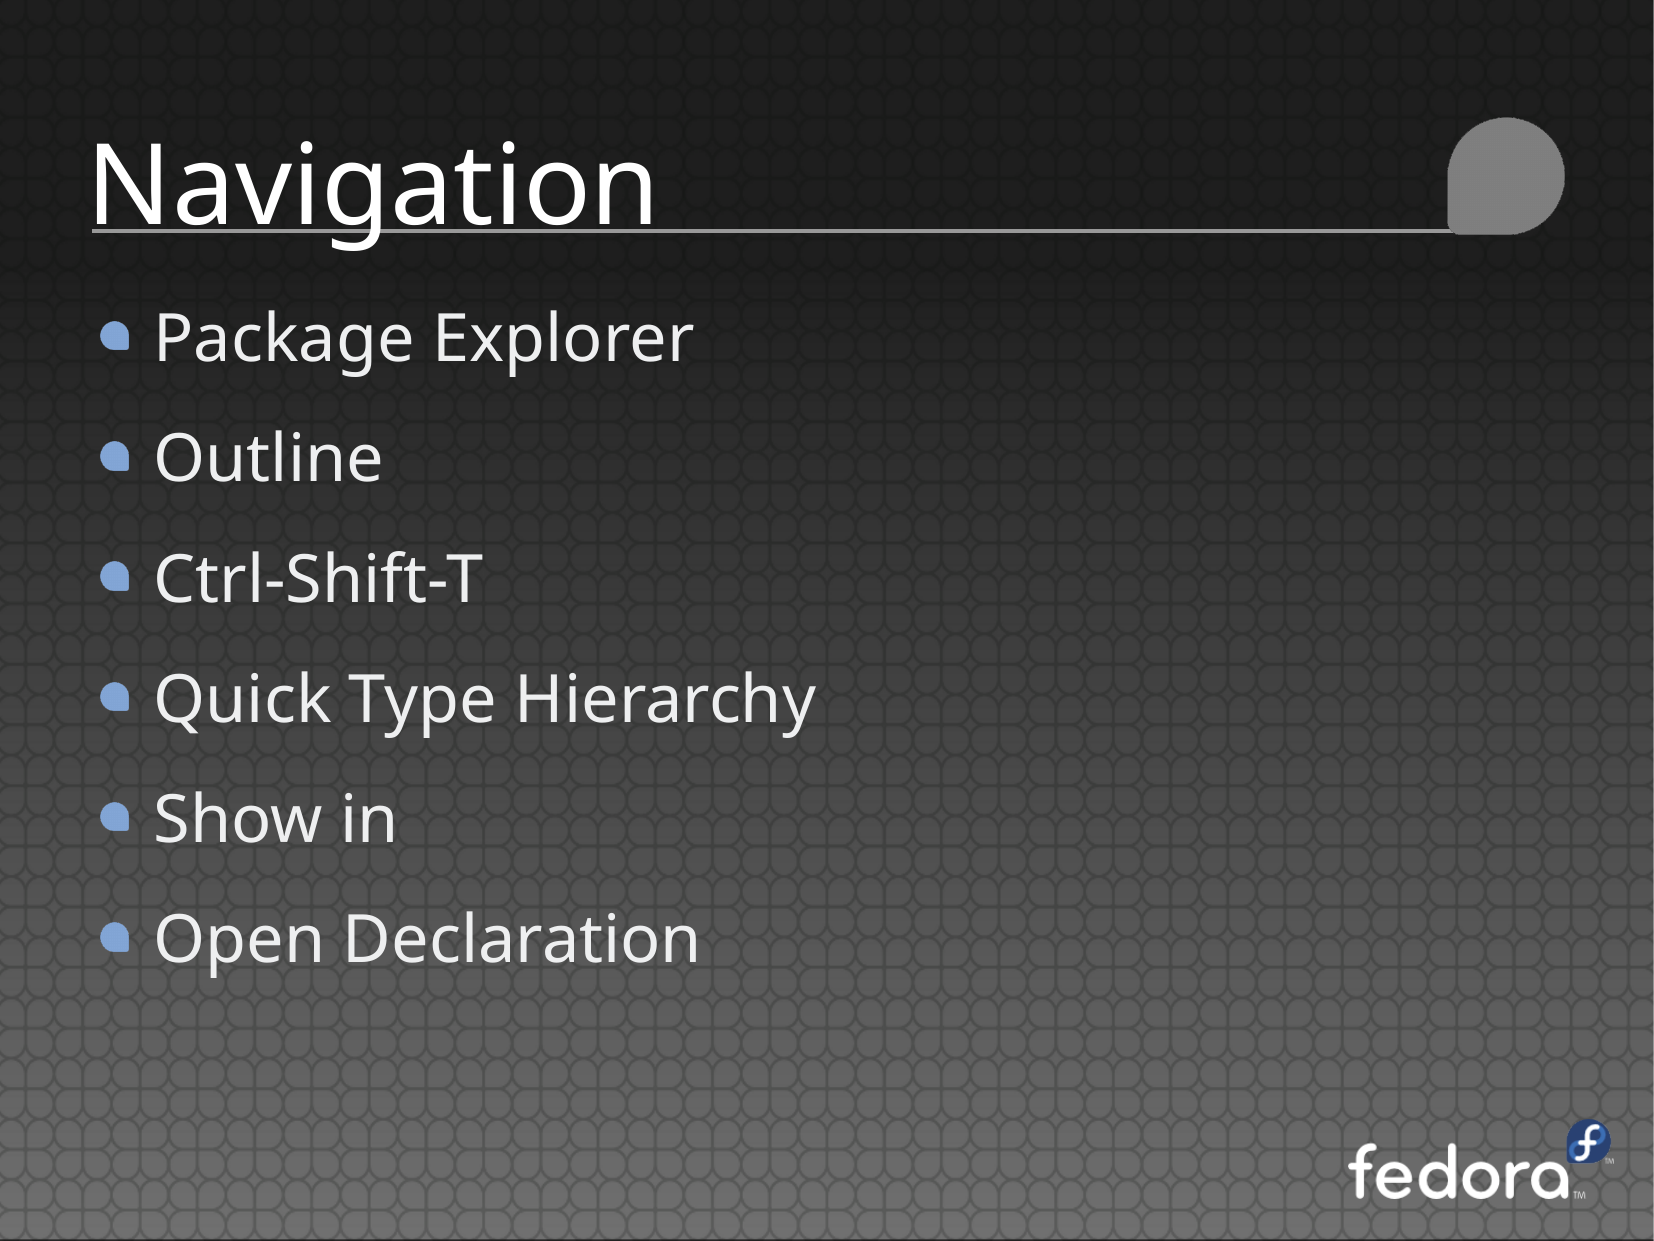

# Navigation
Package Explorer
Outline
Ctrl-Shift-T
Quick Type Hierarchy
Show in
Open Declaration